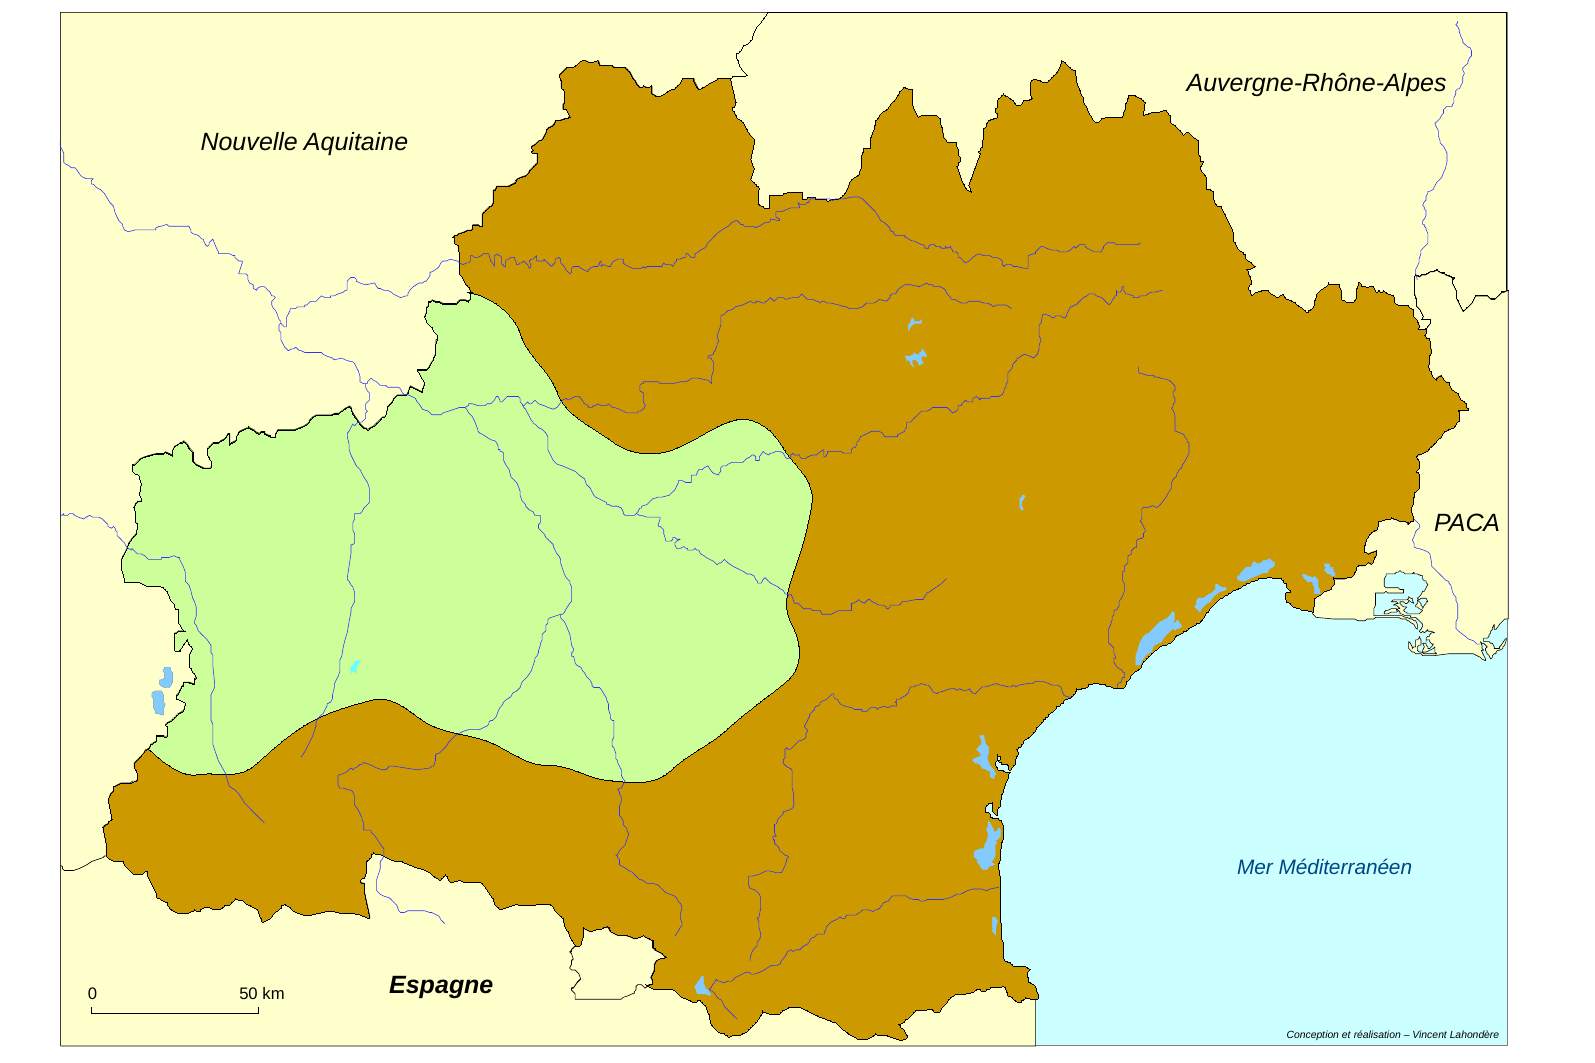

Auvergne-Rhône-Alpes
Nouvelle Aquitaine
PACA
Mer Méditerranéen
Espagne
0 50 km
Conception et réalisation – Vincent Lahondère